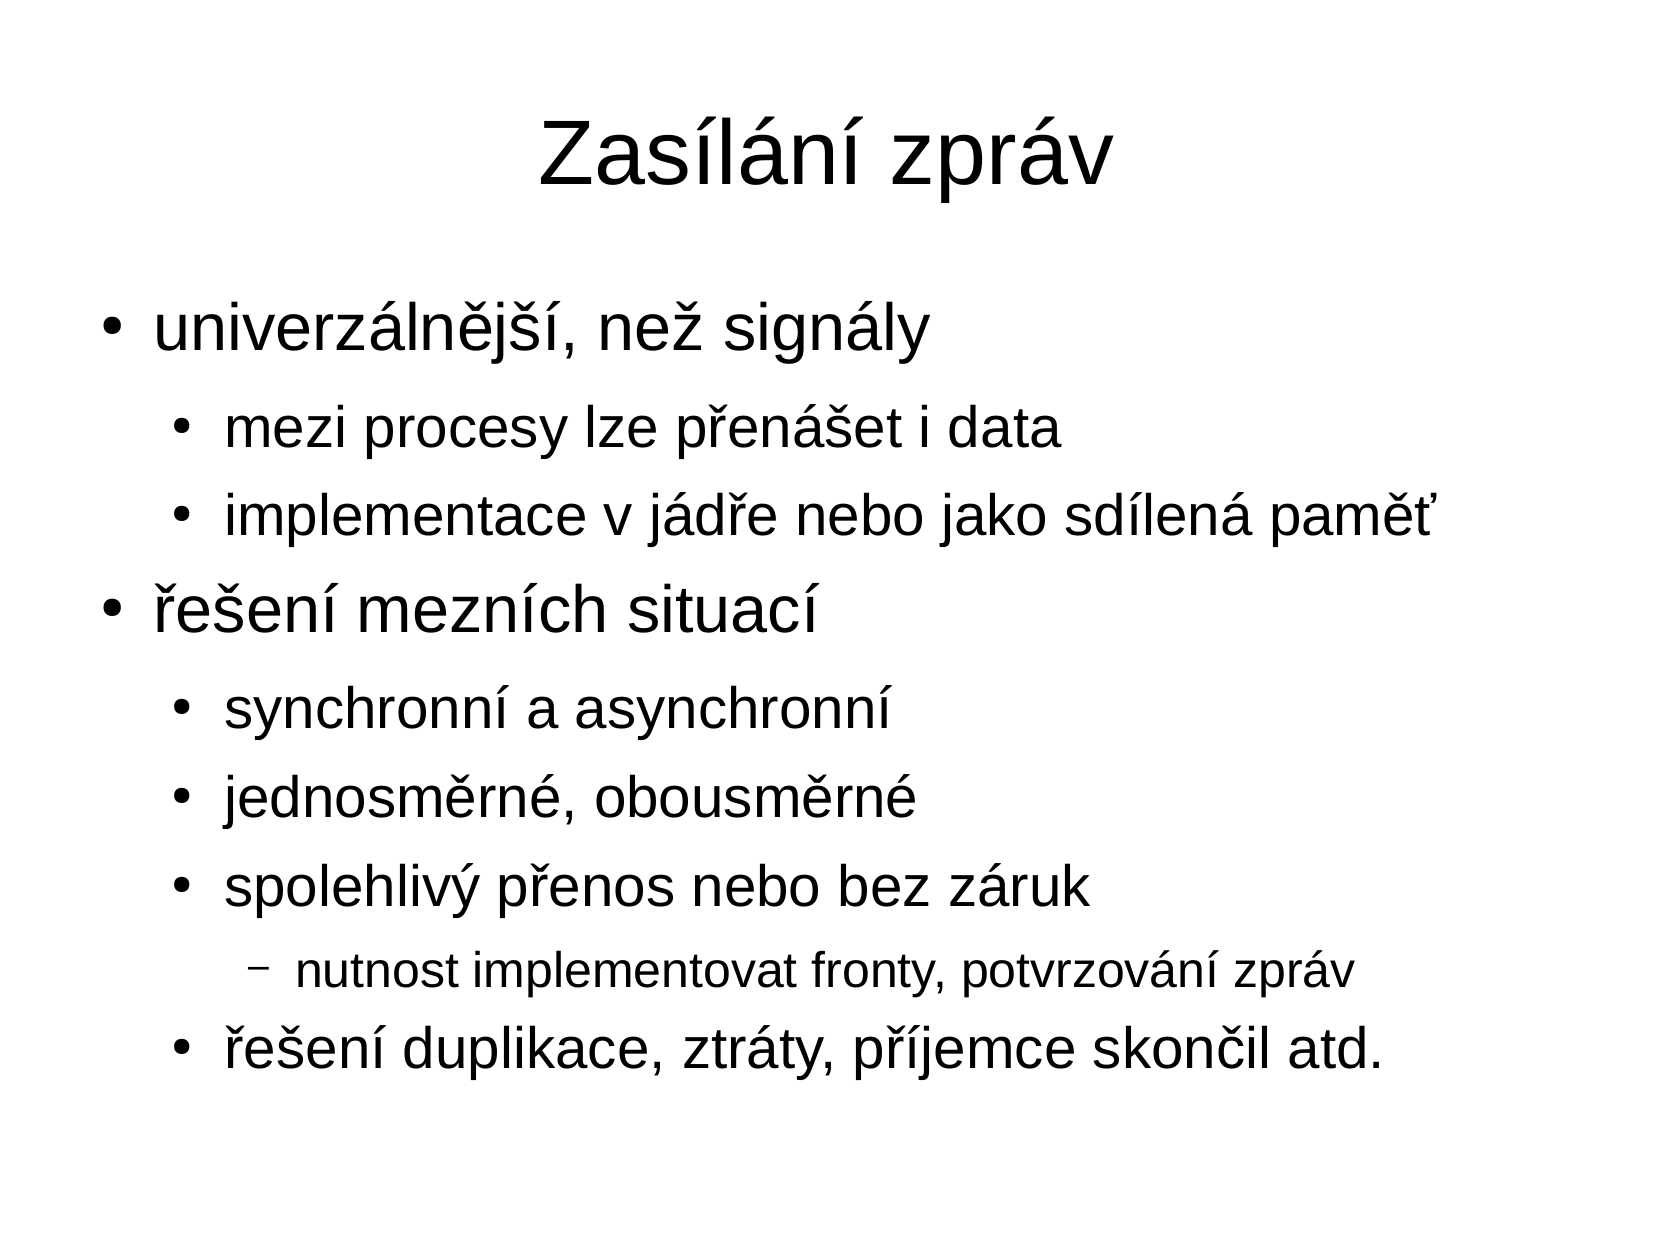

# Zasílání zpráv
univerzálnější, než signály
mezi procesy lze přenášet i data
implementace v jádře nebo jako sdílená paměť
řešení mezních situací
synchronní a asynchronní
jednosměrné, obousměrné
spolehlivý přenos nebo bez záruk
nutnost implementovat fronty, potvrzování zpráv
řešení duplikace, ztráty, příjemce skončil atd.